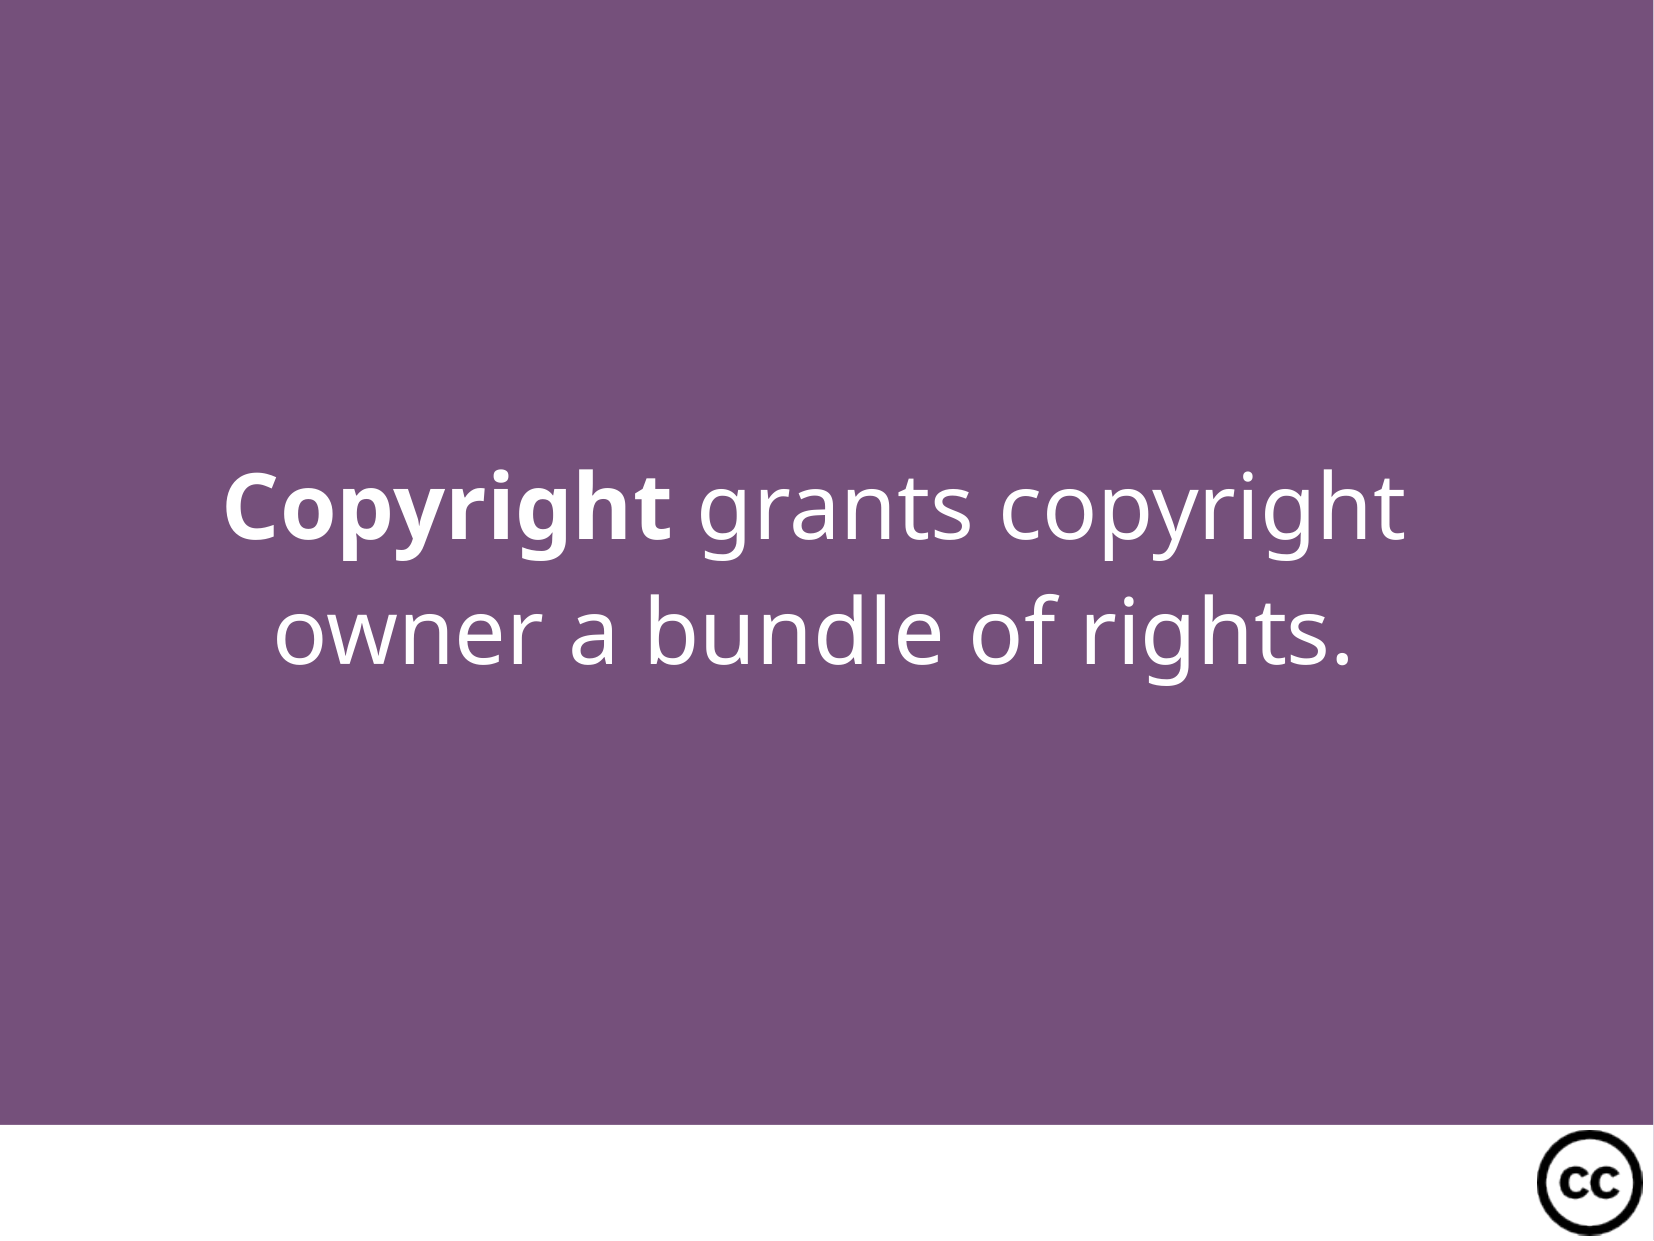

# Copyright grants copyright owner a bundle of rights.